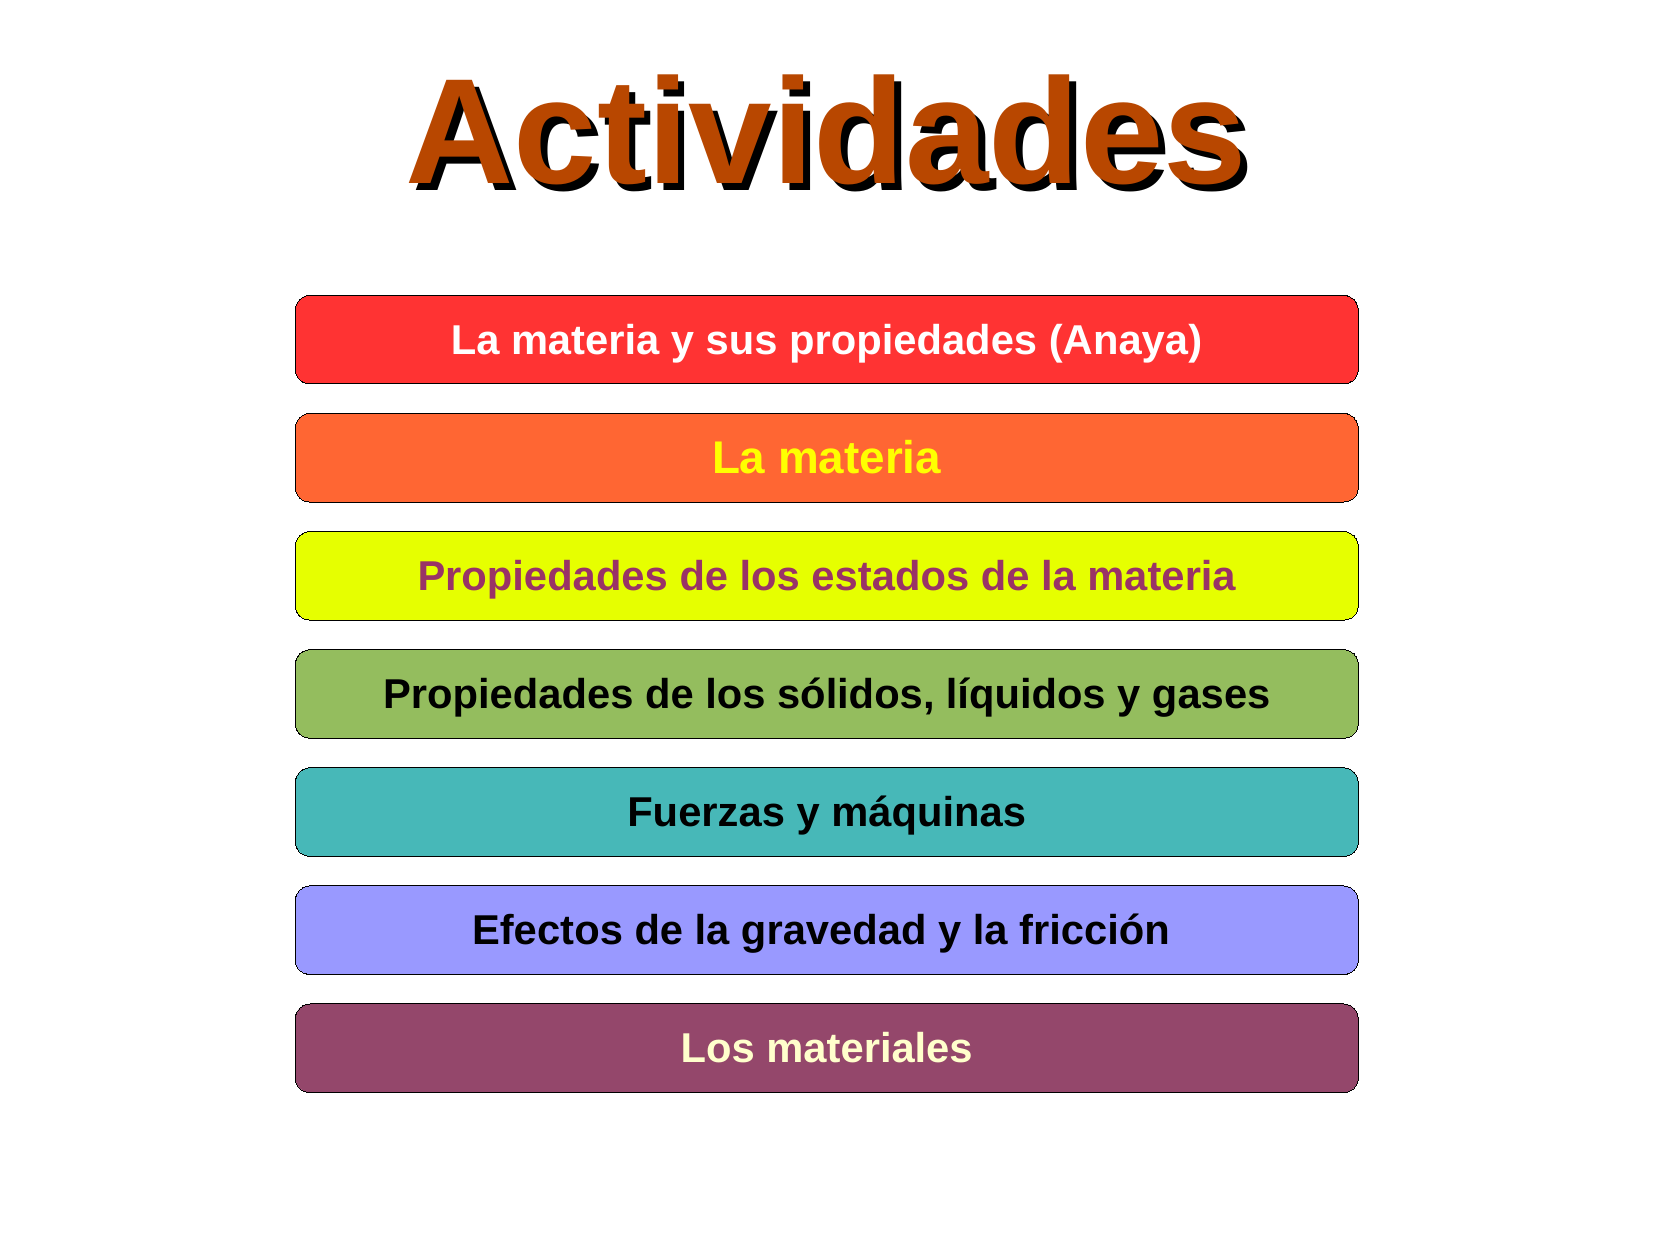

# Actividades
La materia y sus propiedades (Anaya)
La materia
Propiedades de los estados de la materia
Propiedades de los sólidos, líquidos y gases
Fuerzas y máquinas
Efectos de la gravedad y la fricción
Los materiales